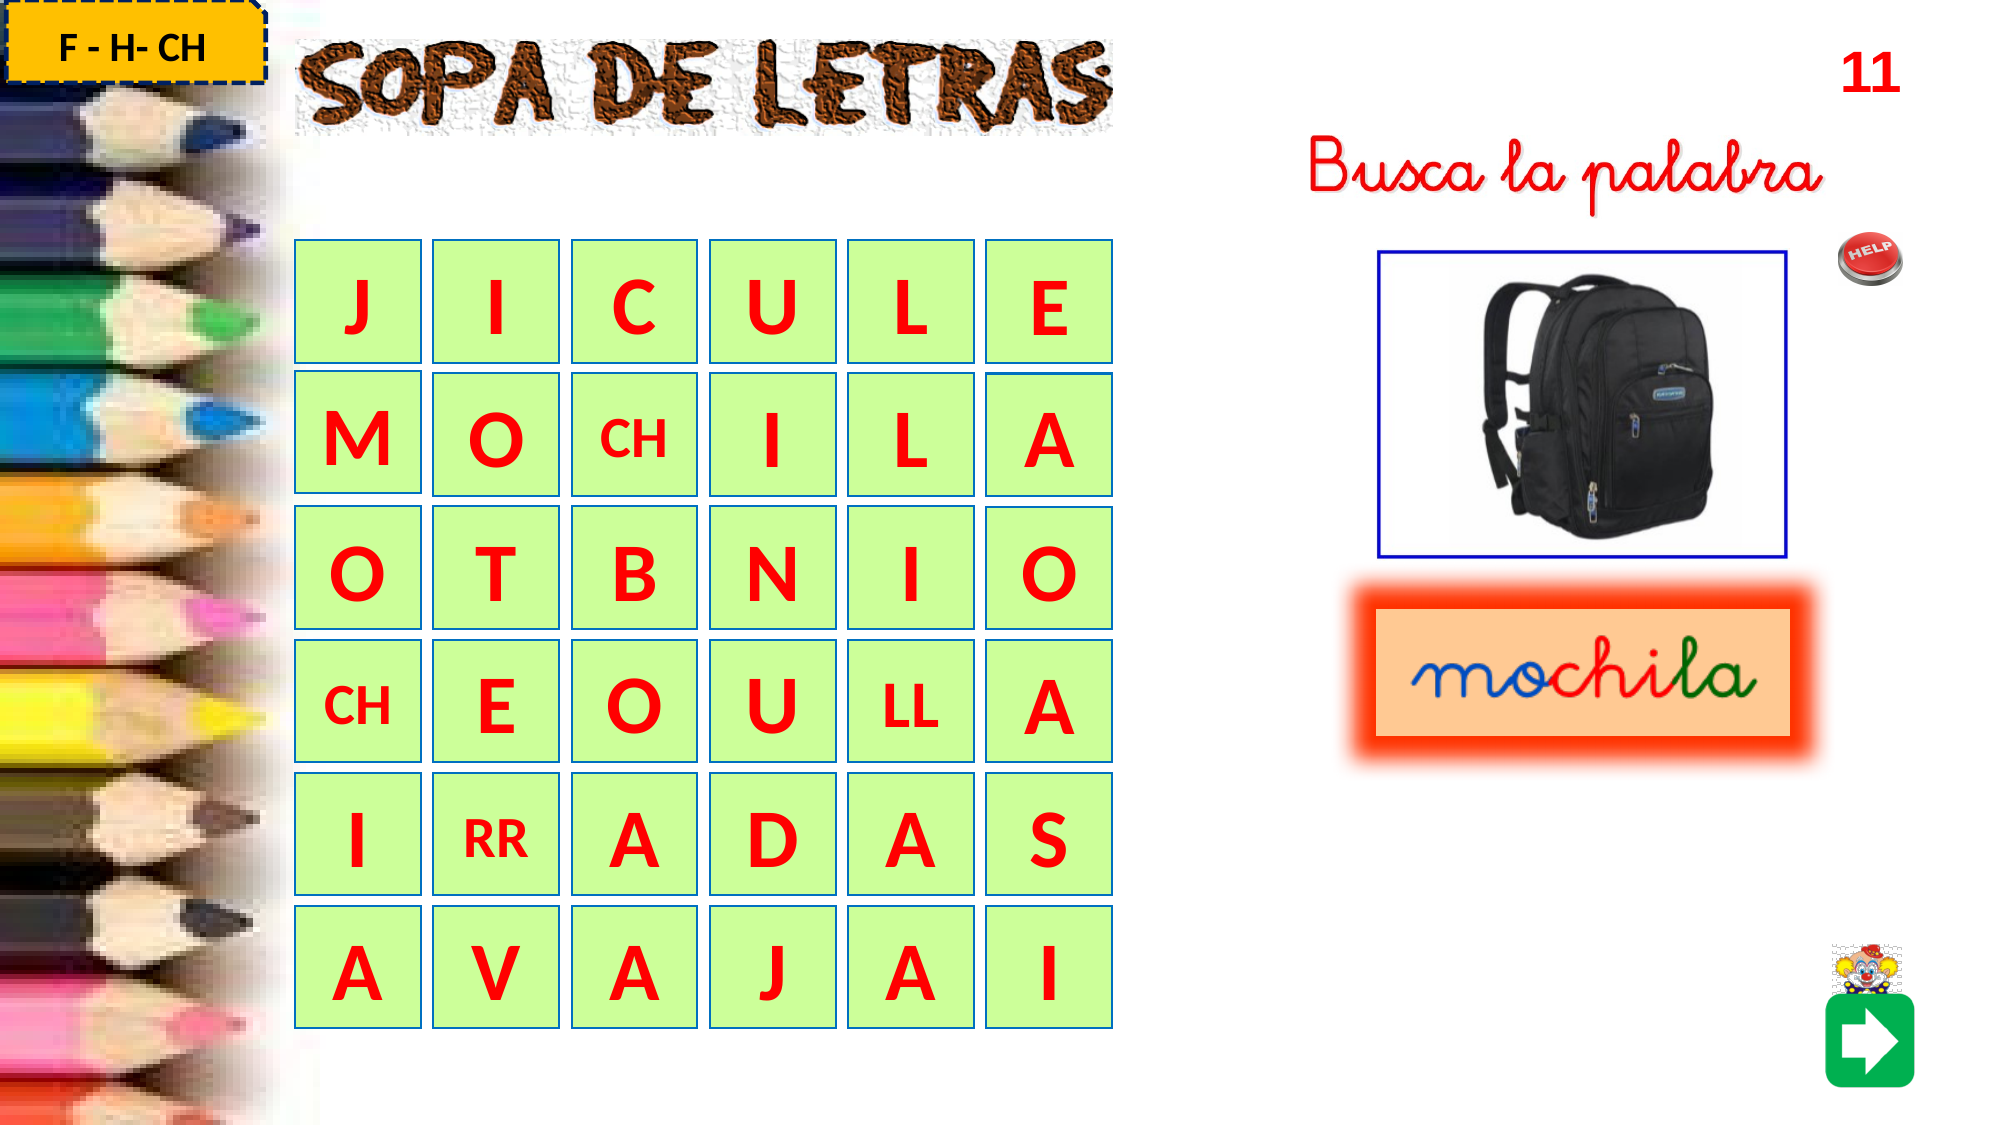

F - H- CH
11
J
I
C
U
L
E
M
O
CH
I
L
A
O
T
B
N
I
O
CH
E
O
U
LL
A
I
RR
A
D
A
S
A
V
A
J
A
I